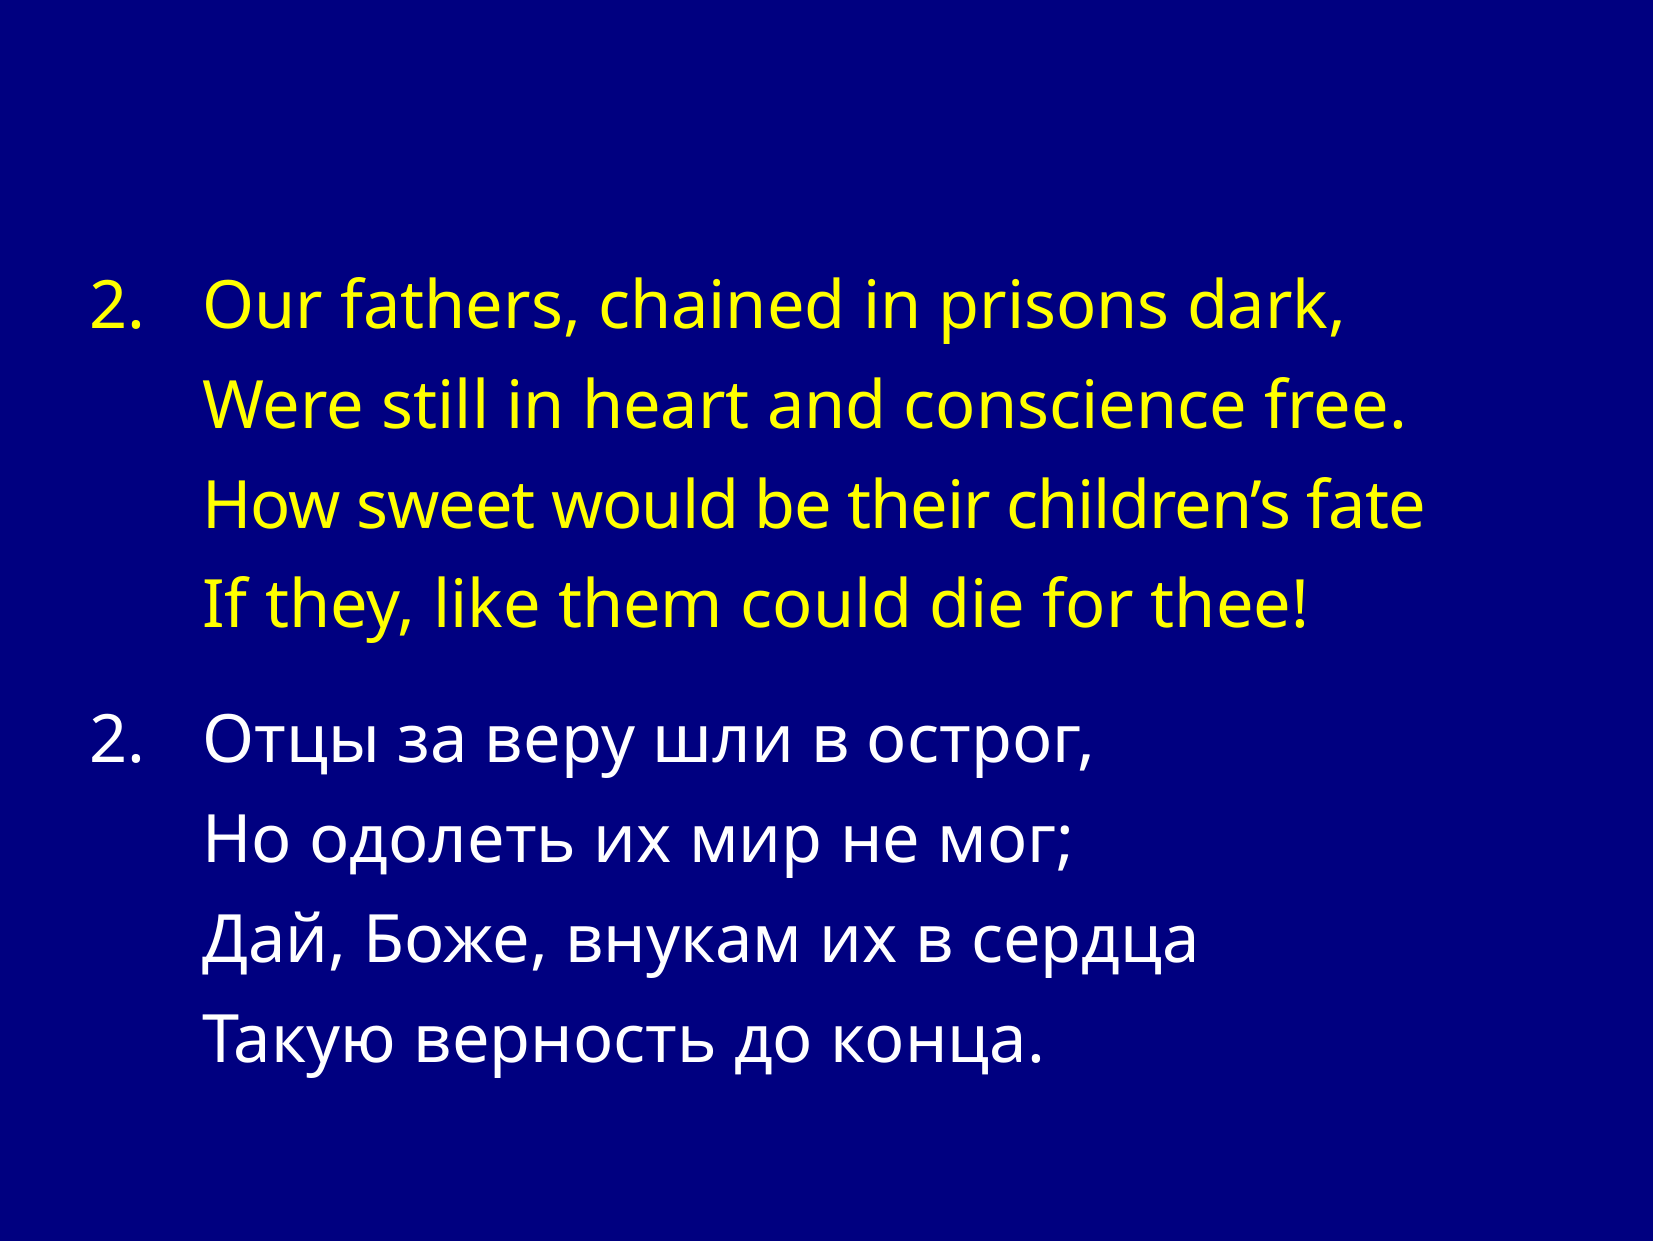

2.	Our fathers, chained in prisons dark,
	Were still in heart and conscience free.
	How sweet would be their children’s fate
	If they, like them could die for thee!
2.	Отцы за веру шли в острог,
	Но одолеть их мир не мог;
	Дай, Боже, внукам их в сердца
	Такую верность до конца.